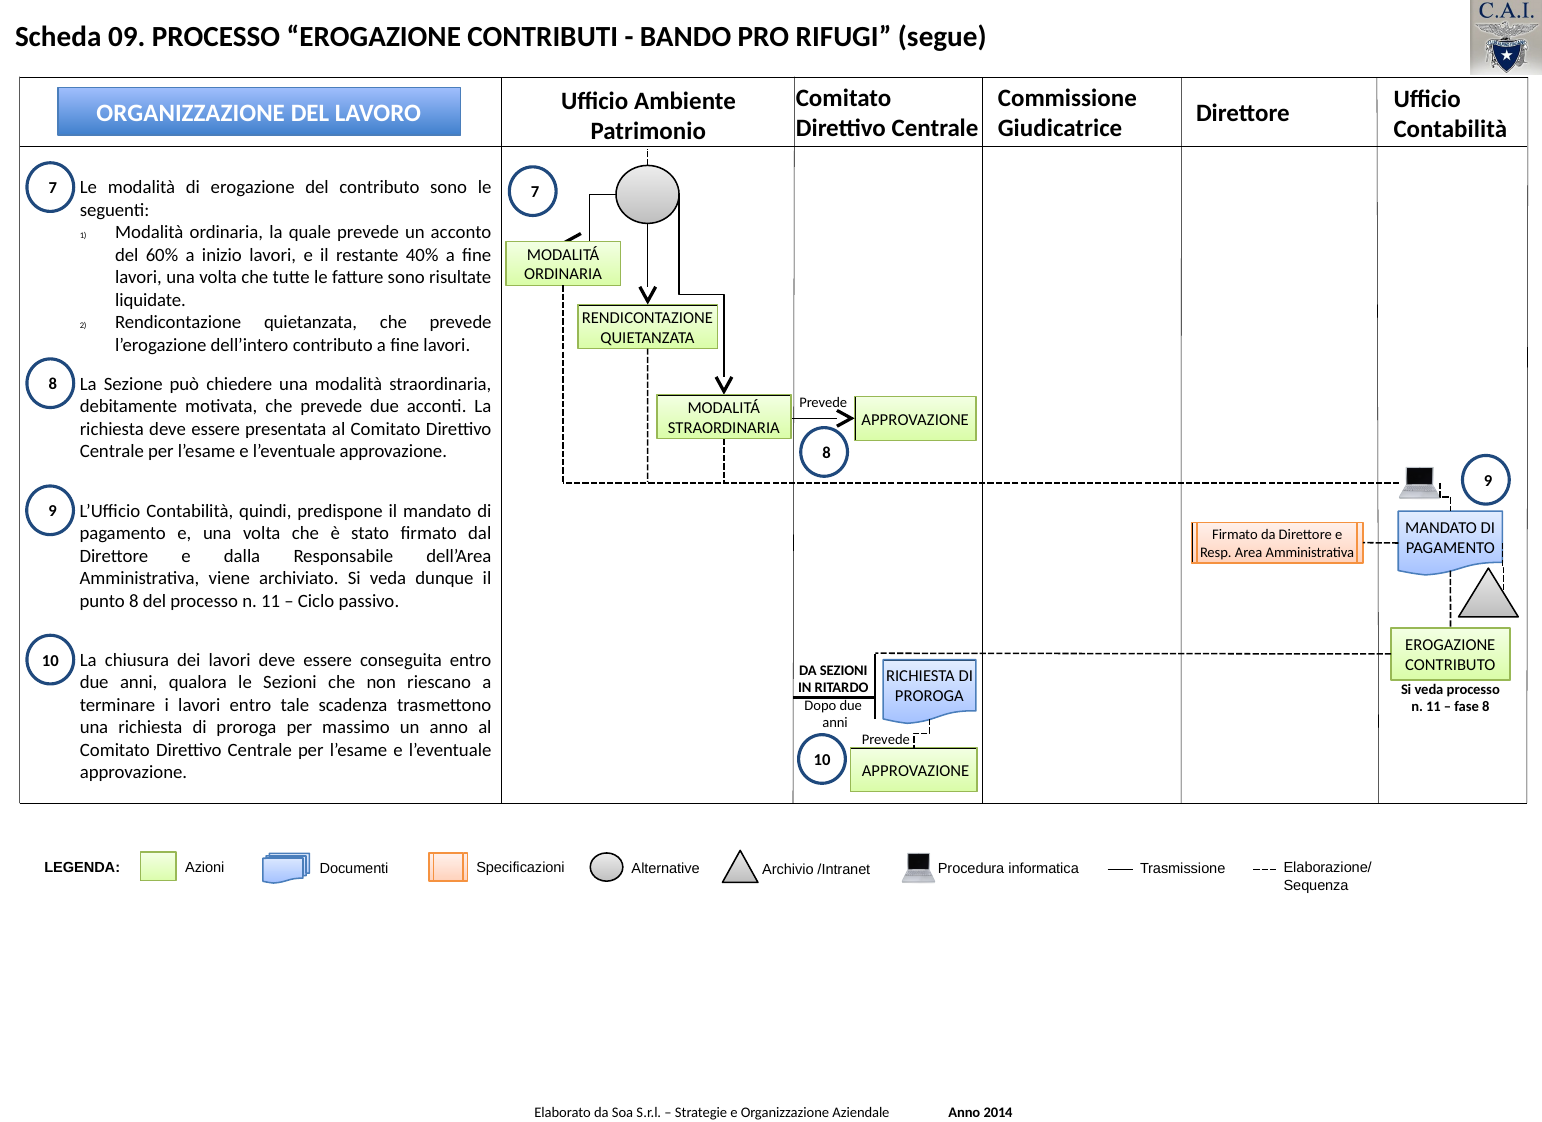

Scheda 09. PROCESSO “EROGAZIONE CONTRIBUTI - BANDO PRO RIFUGI” (segue)
# Ufficio Ambiente Patrimonio
Commissione Giudicatrice
Direttore
Comitato Direttivo Centrale
Ufficio Contabilità
ORGANIZZAZIONE DEL LAVORO
7
7
Le modalità di erogazione del contributo sono le seguenti:
Modalità ordinaria, la quale prevede un acconto del 60% a inizio lavori, e il restante 40% a fine lavori, una volta che tutte le fatture sono risultate liquidate.
Rendicontazione quietanzata, che prevede l’erogazione dell’intero contributo a fine lavori.
MODALITÁ
ORDINARIA
RENDICONTAZIONE QUIETANZATA
8
La Sezione può chiedere una modalità straordinaria, debitamente motivata, che prevede due acconti. La richiesta deve essere presentata al Comitato Direttivo Centrale per l’esame e l’eventuale approvazione.
Prevede
MODALITÁ
STRAORDINARIA
APPROVAZIONE
8
9
9
L’Ufficio Contabilità, quindi, predispone il mandato di pagamento e, una volta che è stato firmato dal Direttore e dalla Responsabile dell’Area Amministrativa, viene archiviato. Si veda dunque il punto 8 del processo n. 11 – Ciclo passivo.
MANDATO DI PAGAMENTO
Firmato da Direttore e Resp. Area Amministrativa
EROGAZIONE CONTRIBUTO
10
La chiusura dei lavori deve essere conseguita entro due anni, qualora le Sezioni che non riescano a terminare i lavori entro tale scadenza trasmettono una richiesta di proroga per massimo un anno al Comitato Direttivo Centrale per l’esame e l’eventuale approvazione.
DA SEZIONI
IN RITARDO
RICHIESTA DI PROROGA
Si veda processo n. 11 – fase 8
Dopo due
anni
Prevede
10
 APPROVAZIONE
LEGENDA:
Azioni
Elaborazione/Sequenza
Documenti
Procedura informatica
Trasmissione
Specificazioni
Alternative
Archivio /Intranet
Elaborato da Soa S.r.l. – Strategie e Organizzazione Aziendale Anno 2014